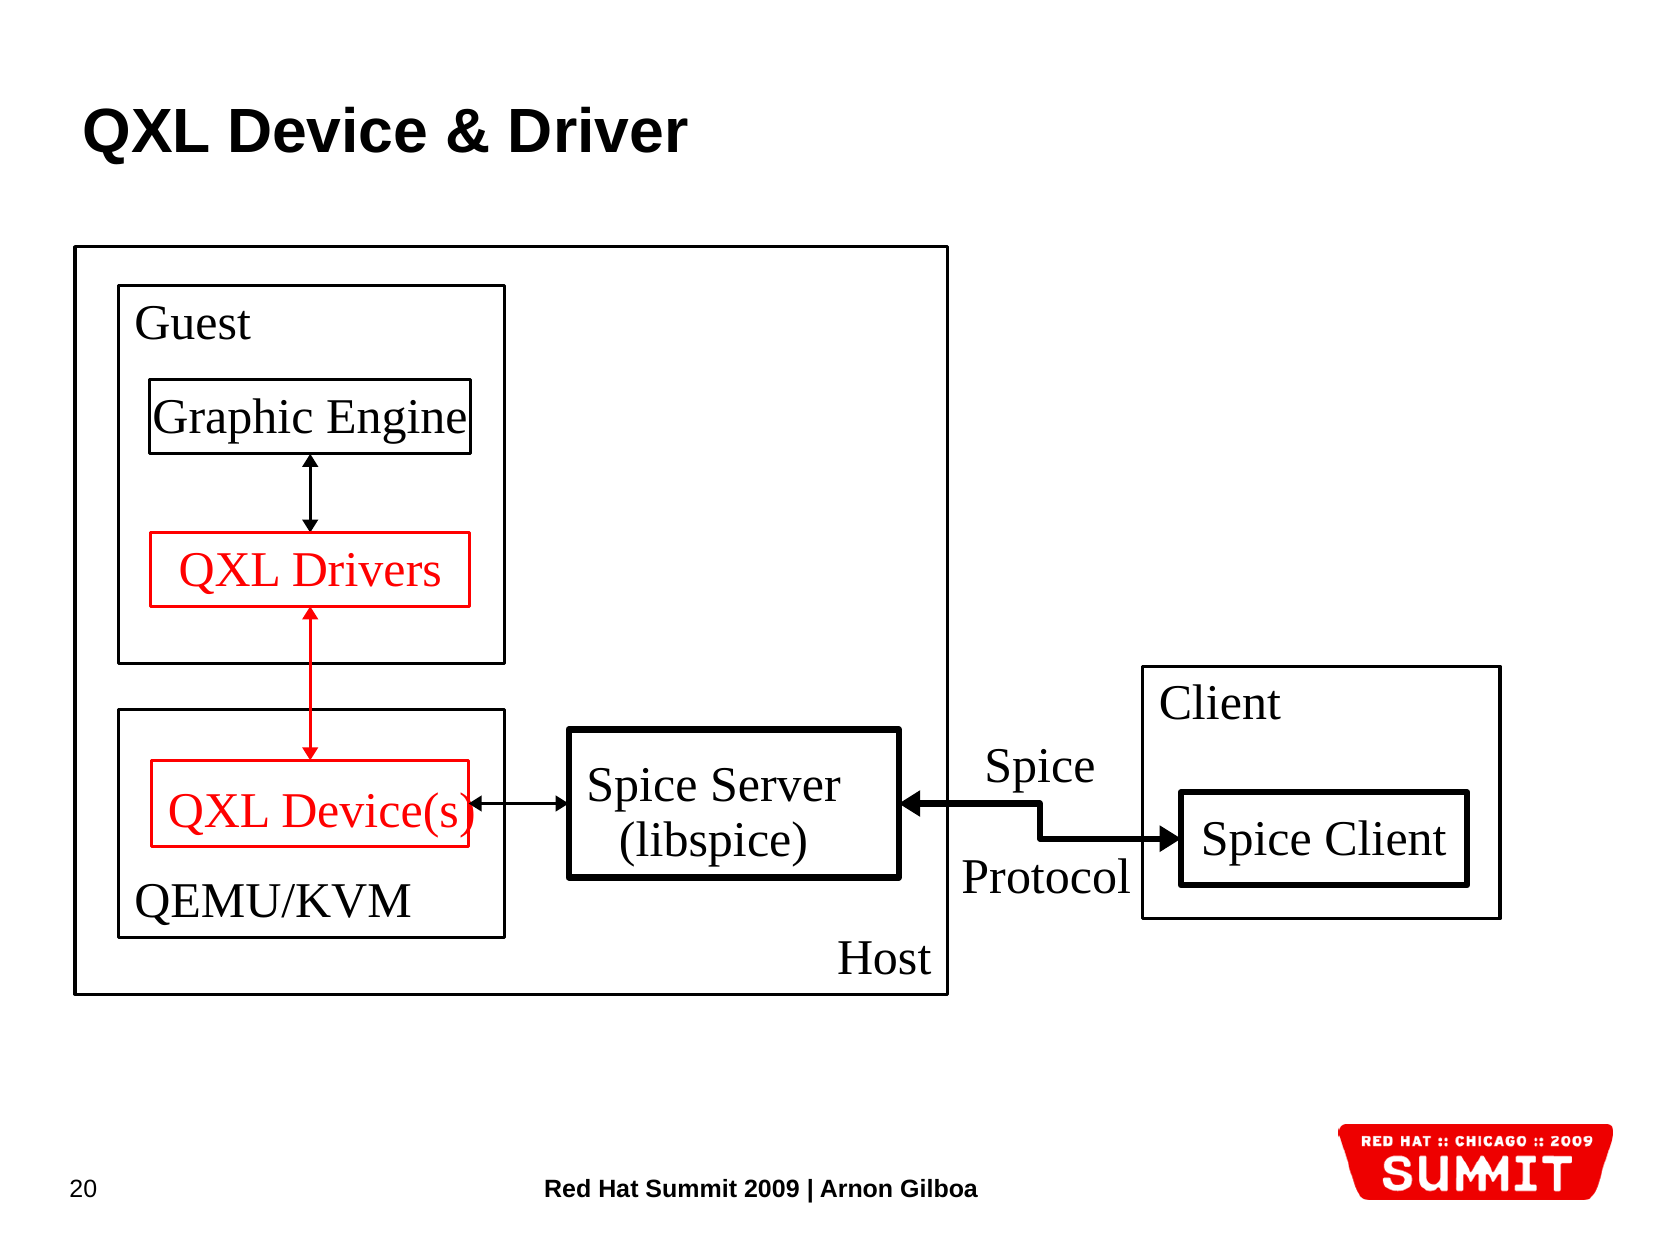

# QXL Device & Driver
Host
Guest
Graphic Engine
QXL Drivers
Client
QEMU/KVM
Spice Server
(libspice)
QXL Device(s)
Spice Client